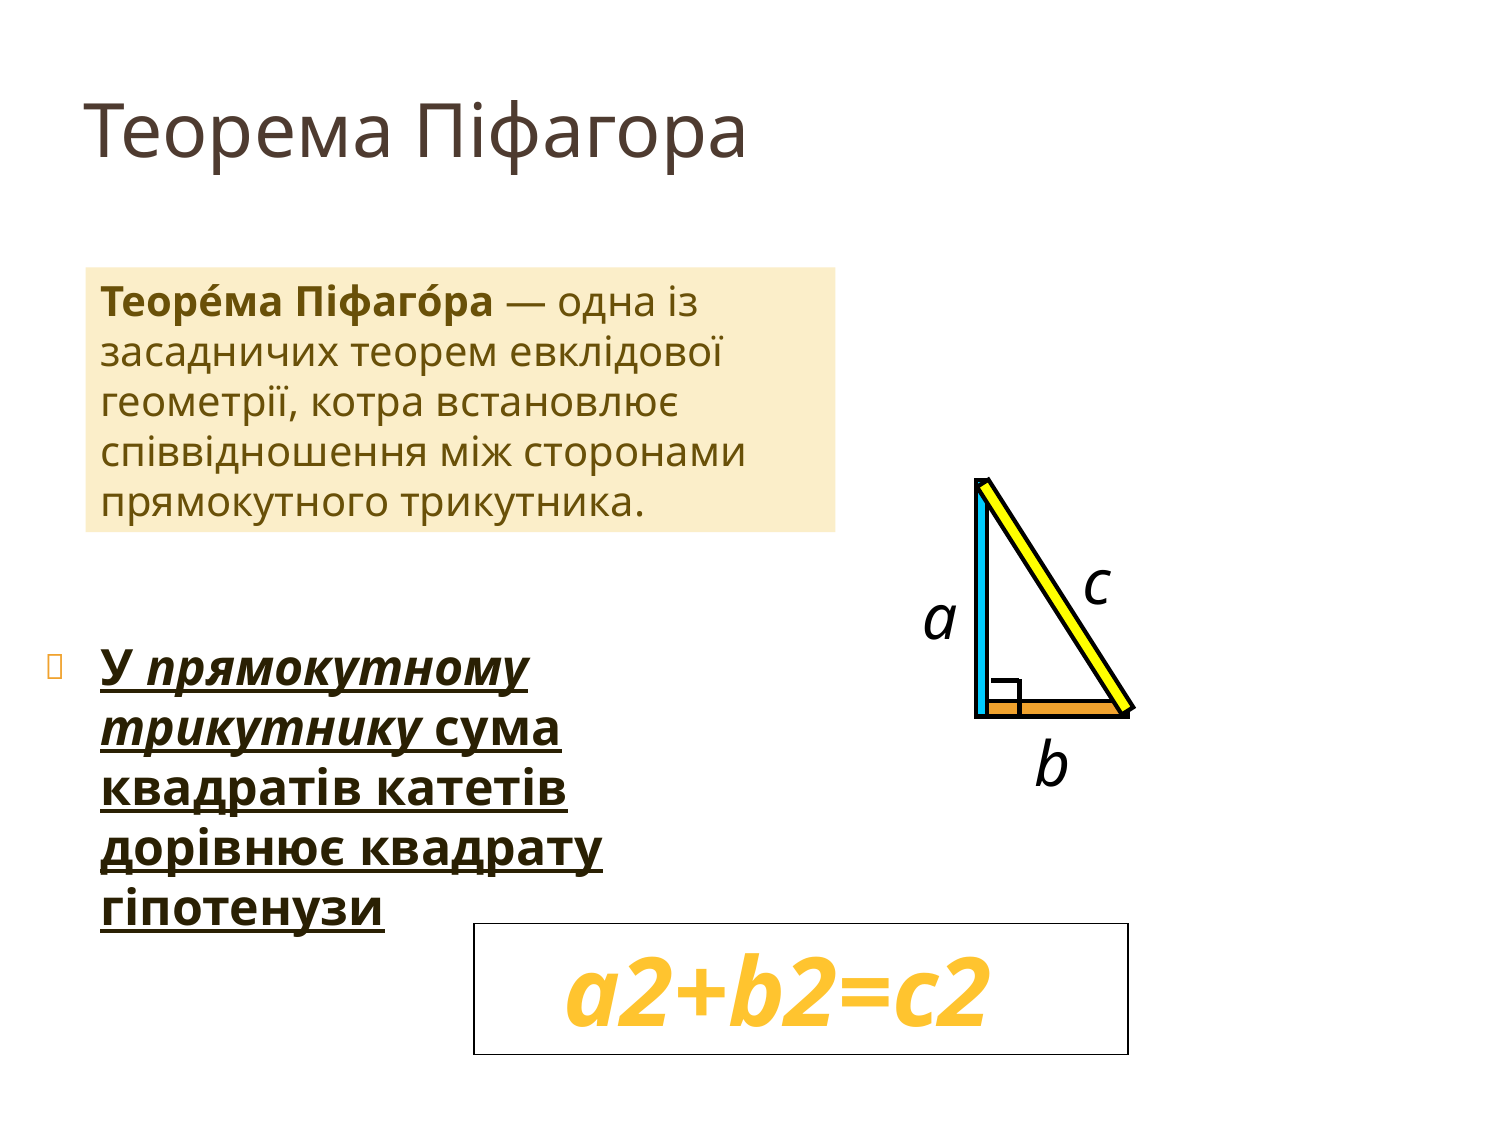

# Теорема Піфагора
Теоре́ма Піфаго́ра — одна із засадничих теорем евклідової геометрії, котра встановлює співвідношення між сторонами прямокутного трикутника.
У прямокутному трикутнику сума квадратів катетів дорівнює квадрату гіпотенузи
c
а
b
а2+b2=с2